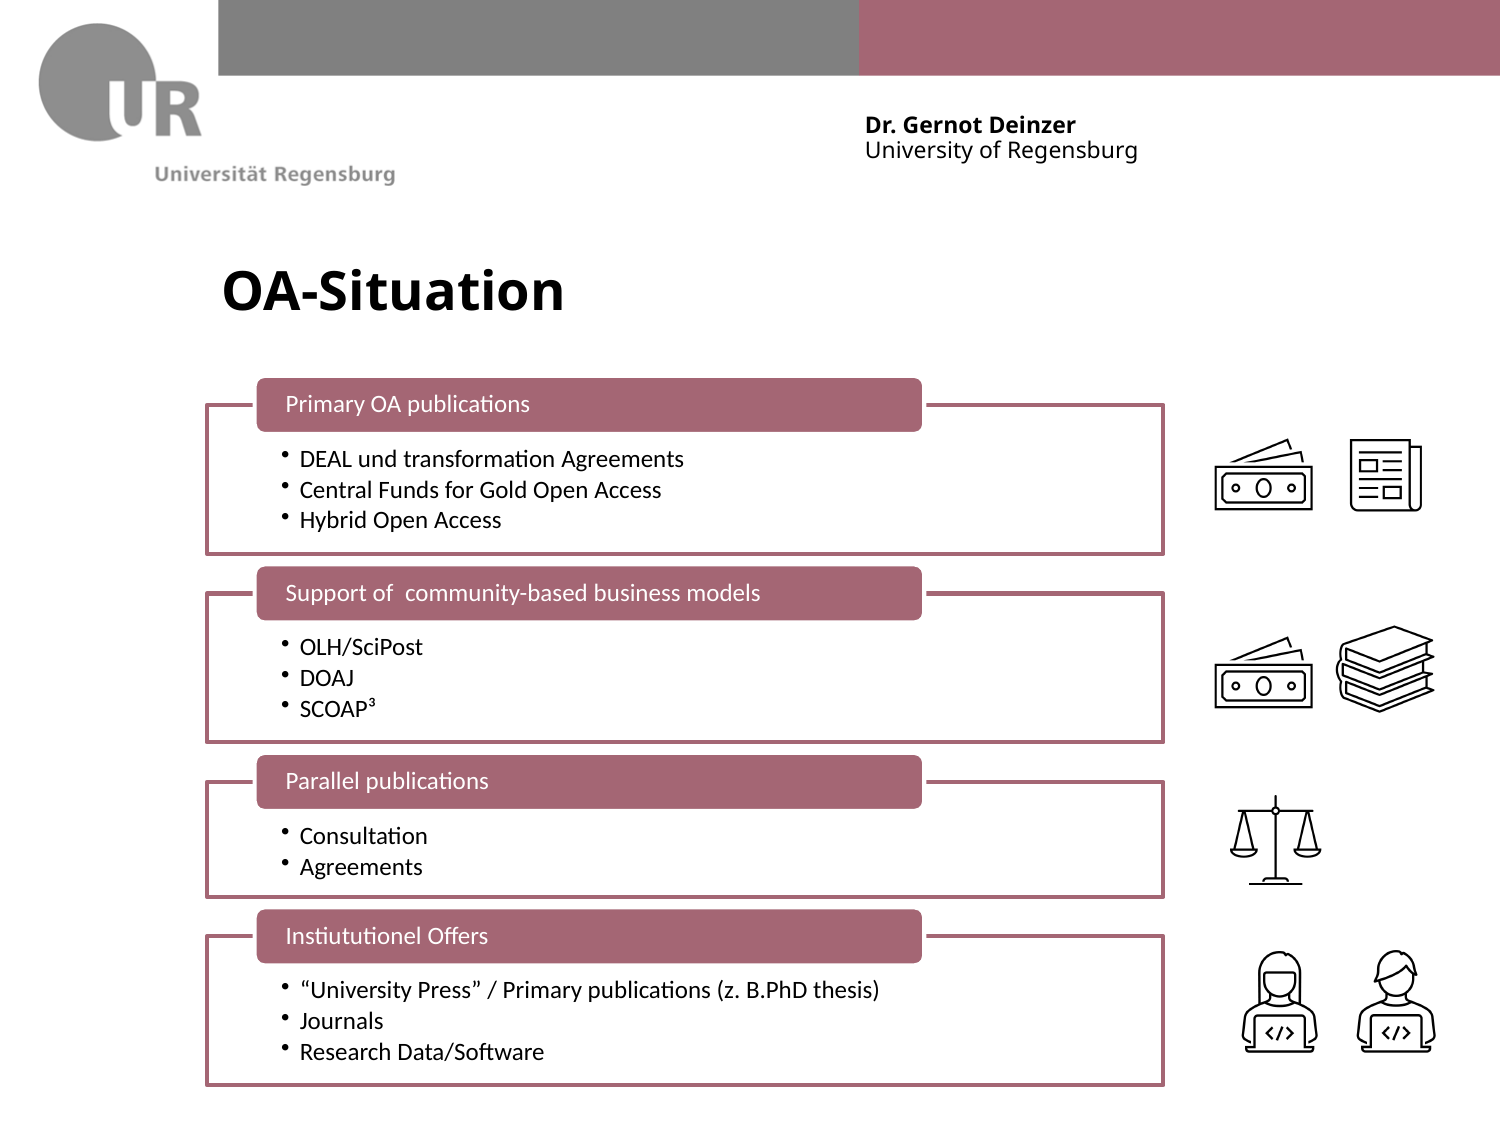

# OA-Situation
Primary OA publications
DEAL und transformation Agreements
Central Funds for Gold Open Access
Hybrid Open Access
Support of community-based business models
OLH/SciPost
DOAJ
SCOAP³
Parallel publications
Consultation
Agreements
Instiututionel Offers
“University Press” / Primary publications (z. B.PhD thesis)
Journals
Research Data/Software